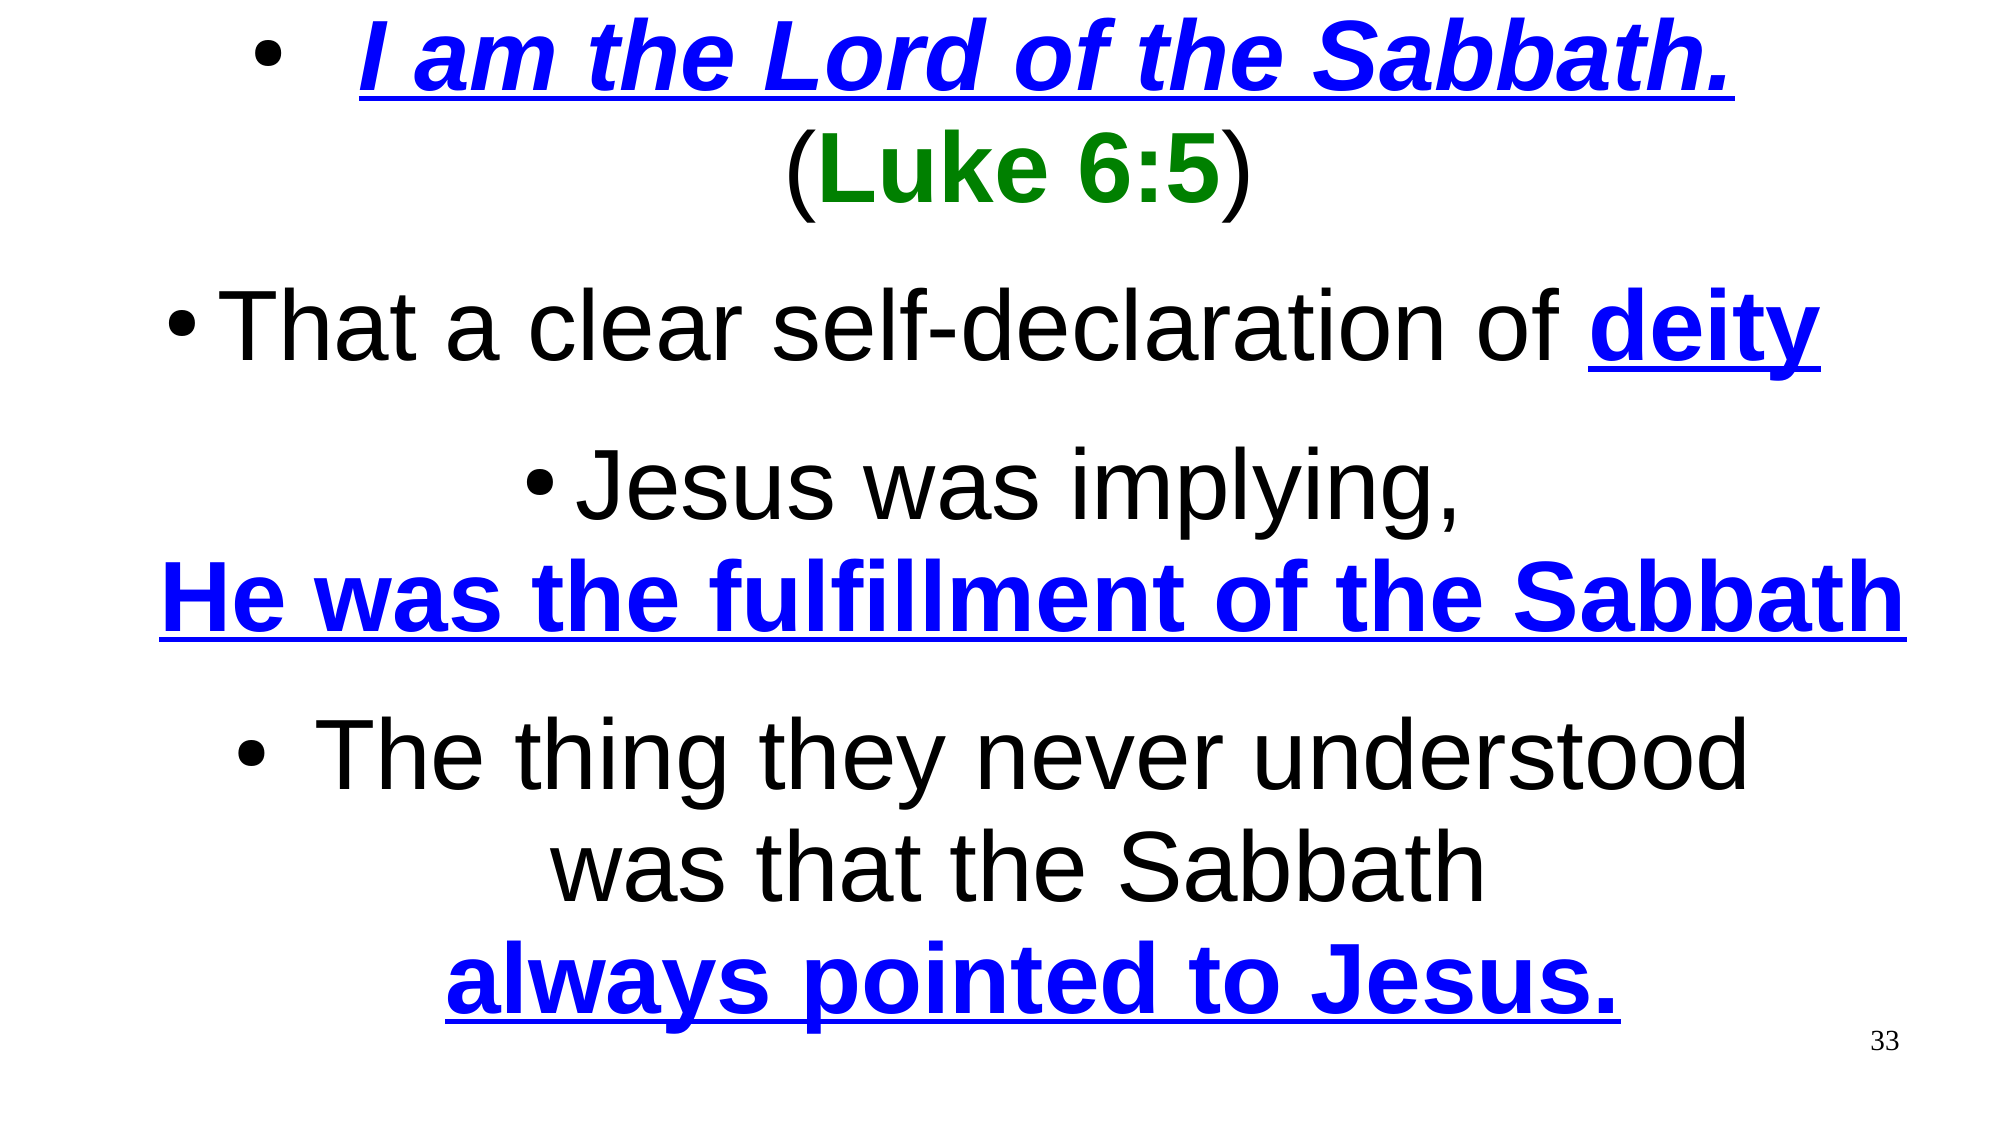

# I am the Lord of the Sabbath.  (Luke 6:5)
That a clear self-declaration of deity
Jesus was implying,
He was the fulfillment of the Sabbath
 The thing they never understood
was that the Sabbath
always pointed to Jesus.
33